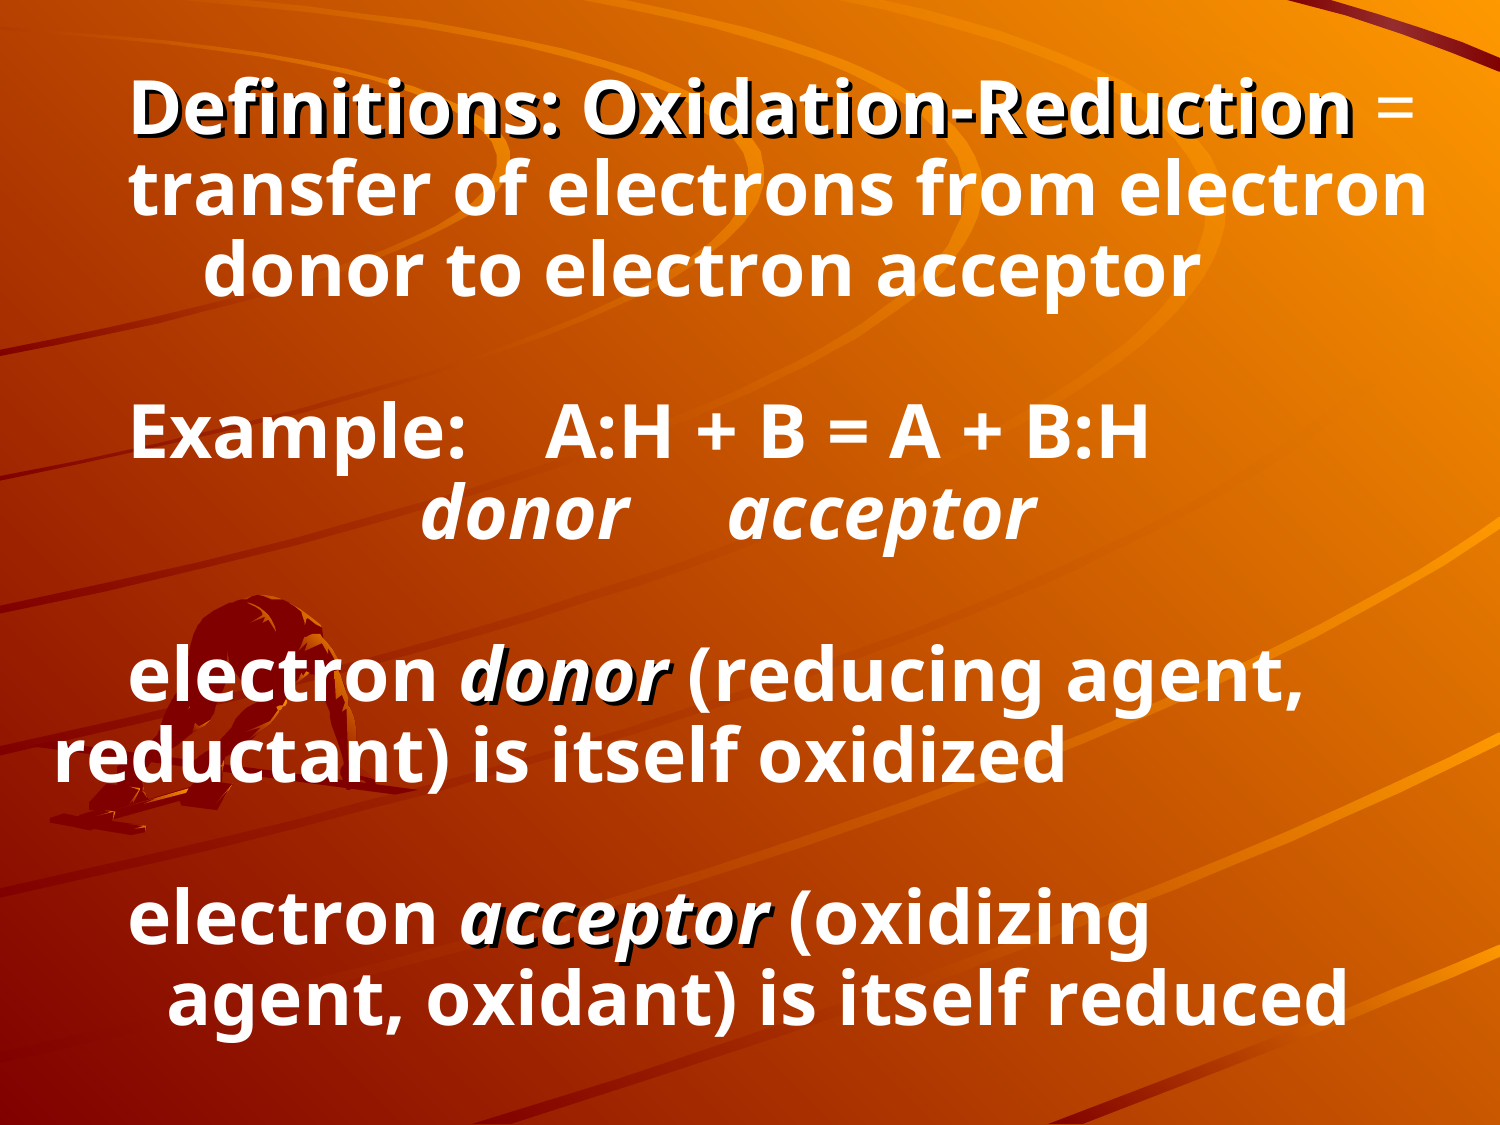

Definitions: Oxidation-Reduction =
transfer of electrons from electron 	donor to electron acceptor
Example: A:H + B = A + B:H
 donor acceptor
electron donor (reducing agent, 	reductant) is itself oxidized
electron acceptor (oxidizing
 agent, oxidant) is itself reduced